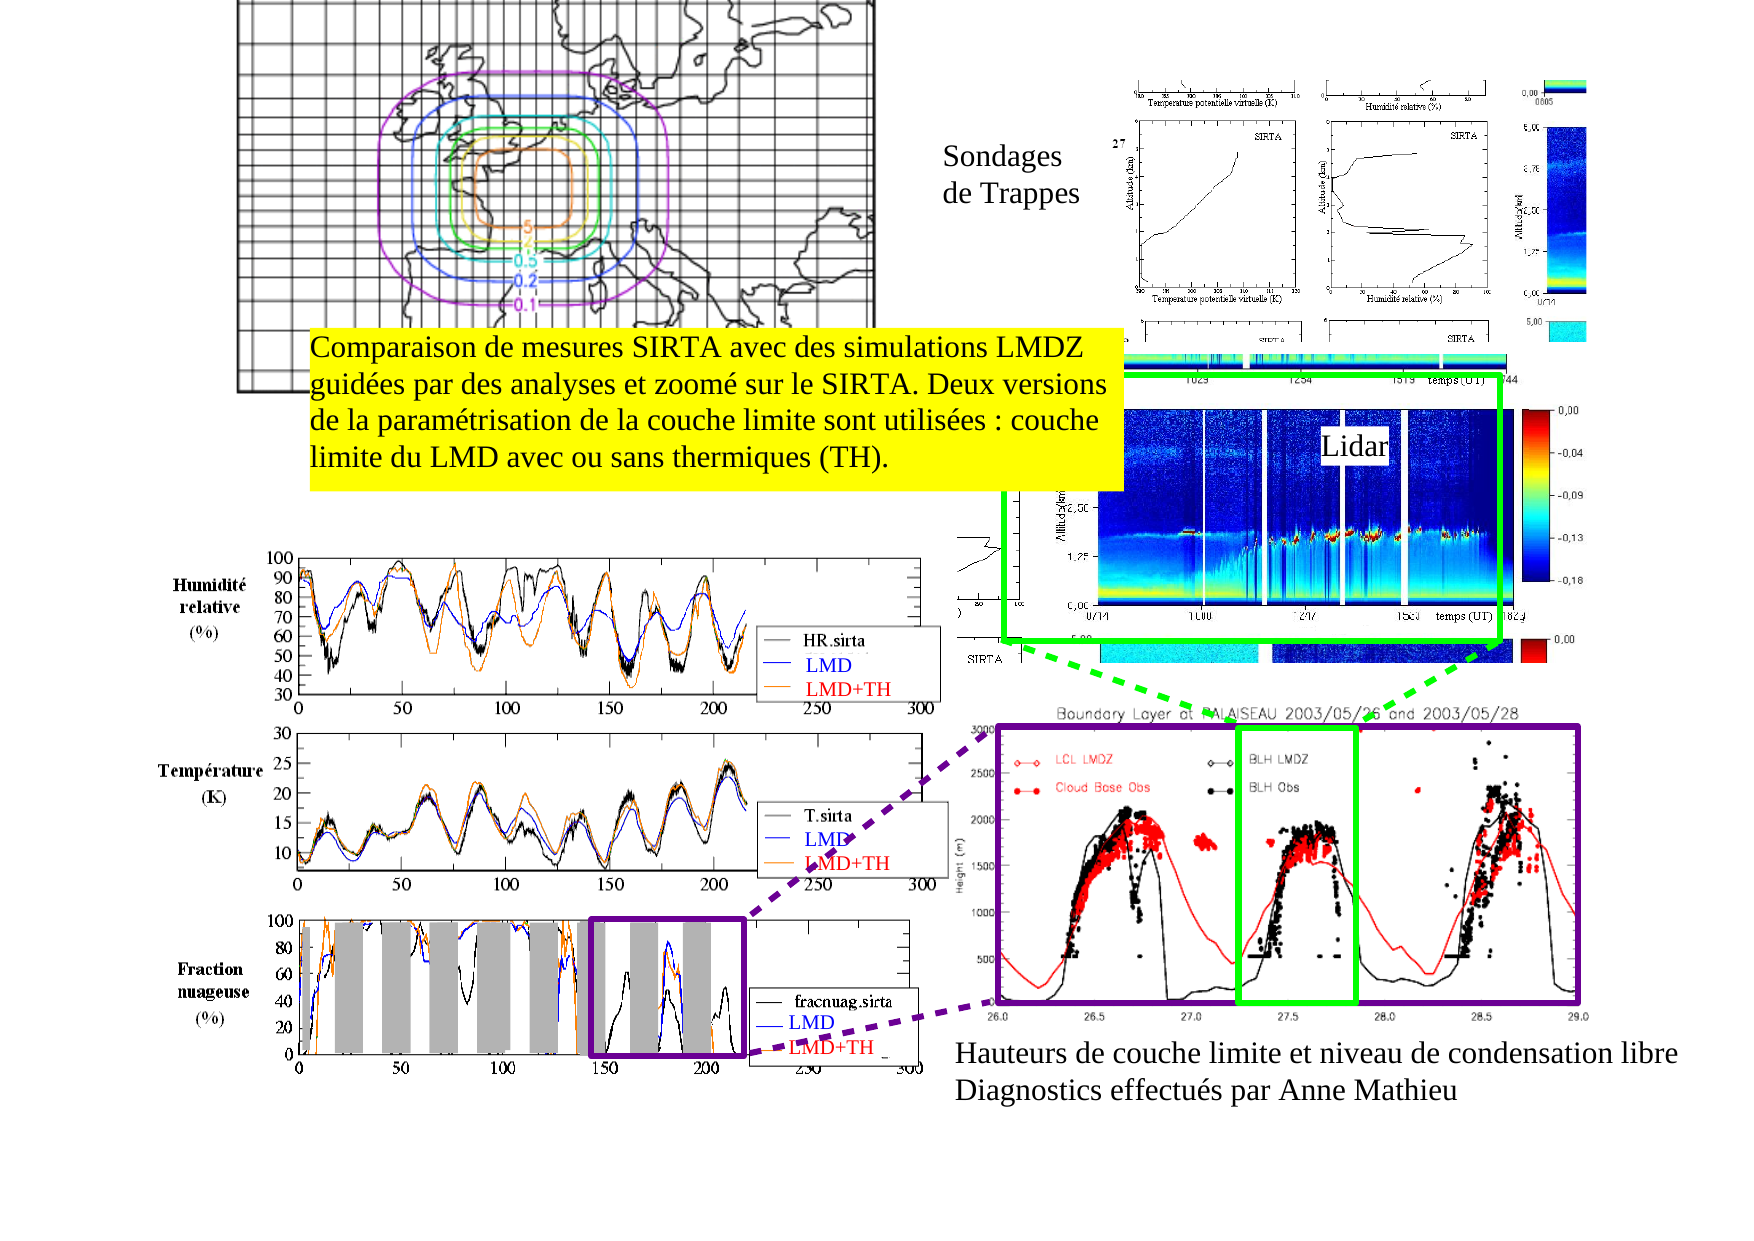

Sondages
de Trappes
Comparaison de mesures SIRTA avec des simulations LMDZ guidées par des analyses et zoomé sur le SIRTA. Deux versions de la paramétrisation de la couche limite sont utilisées : couche limite du LMD avec ou sans thermiques (TH).
Lidar
LMD
LMD+TH
LMD
LMD+TH
LMD
LMD+TH
Hauteurs de couche limite et niveau de condensation libre
Diagnostics effectués par Anne Mathieu